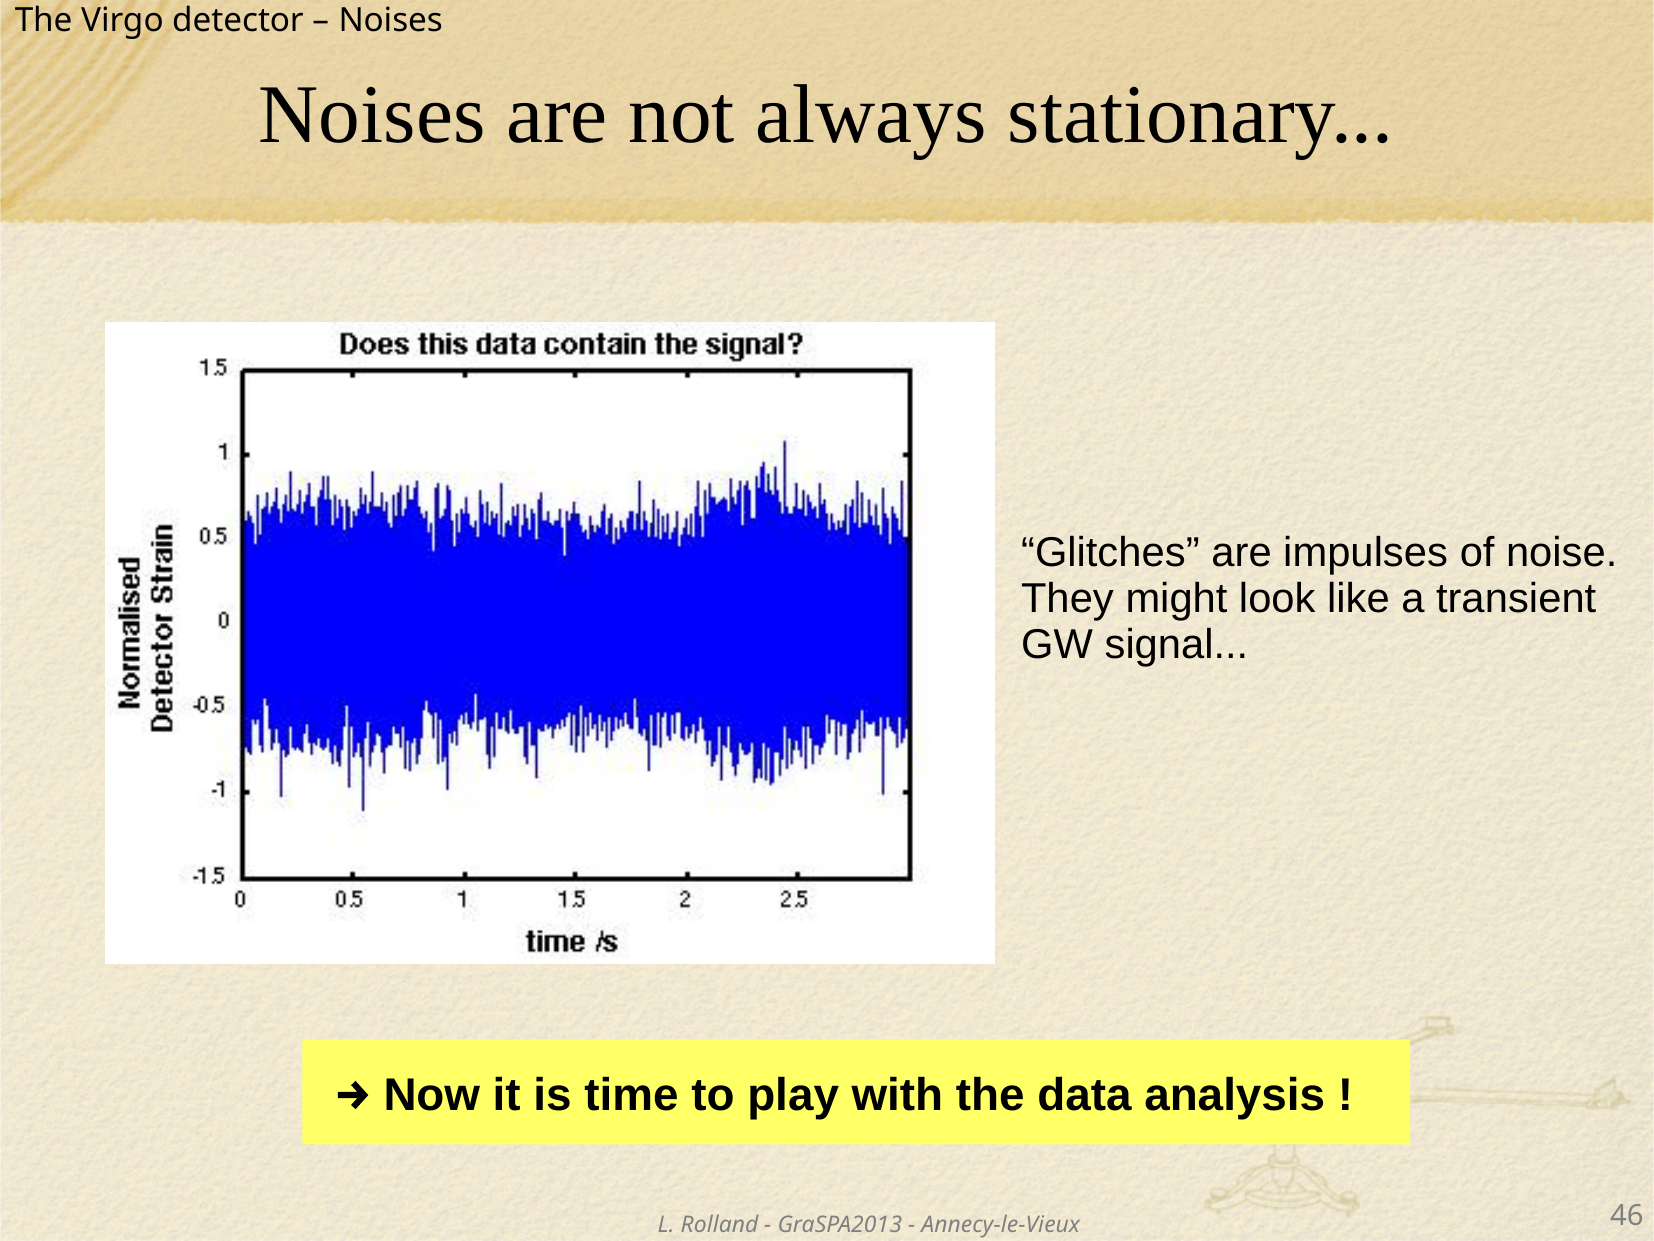

The Virgo detector – Noises
# Noises are not always stationary...
“Glitches” are impulses of noise.
They might look like a transient GW signal...
→ Now it is time to play with the data analysis !